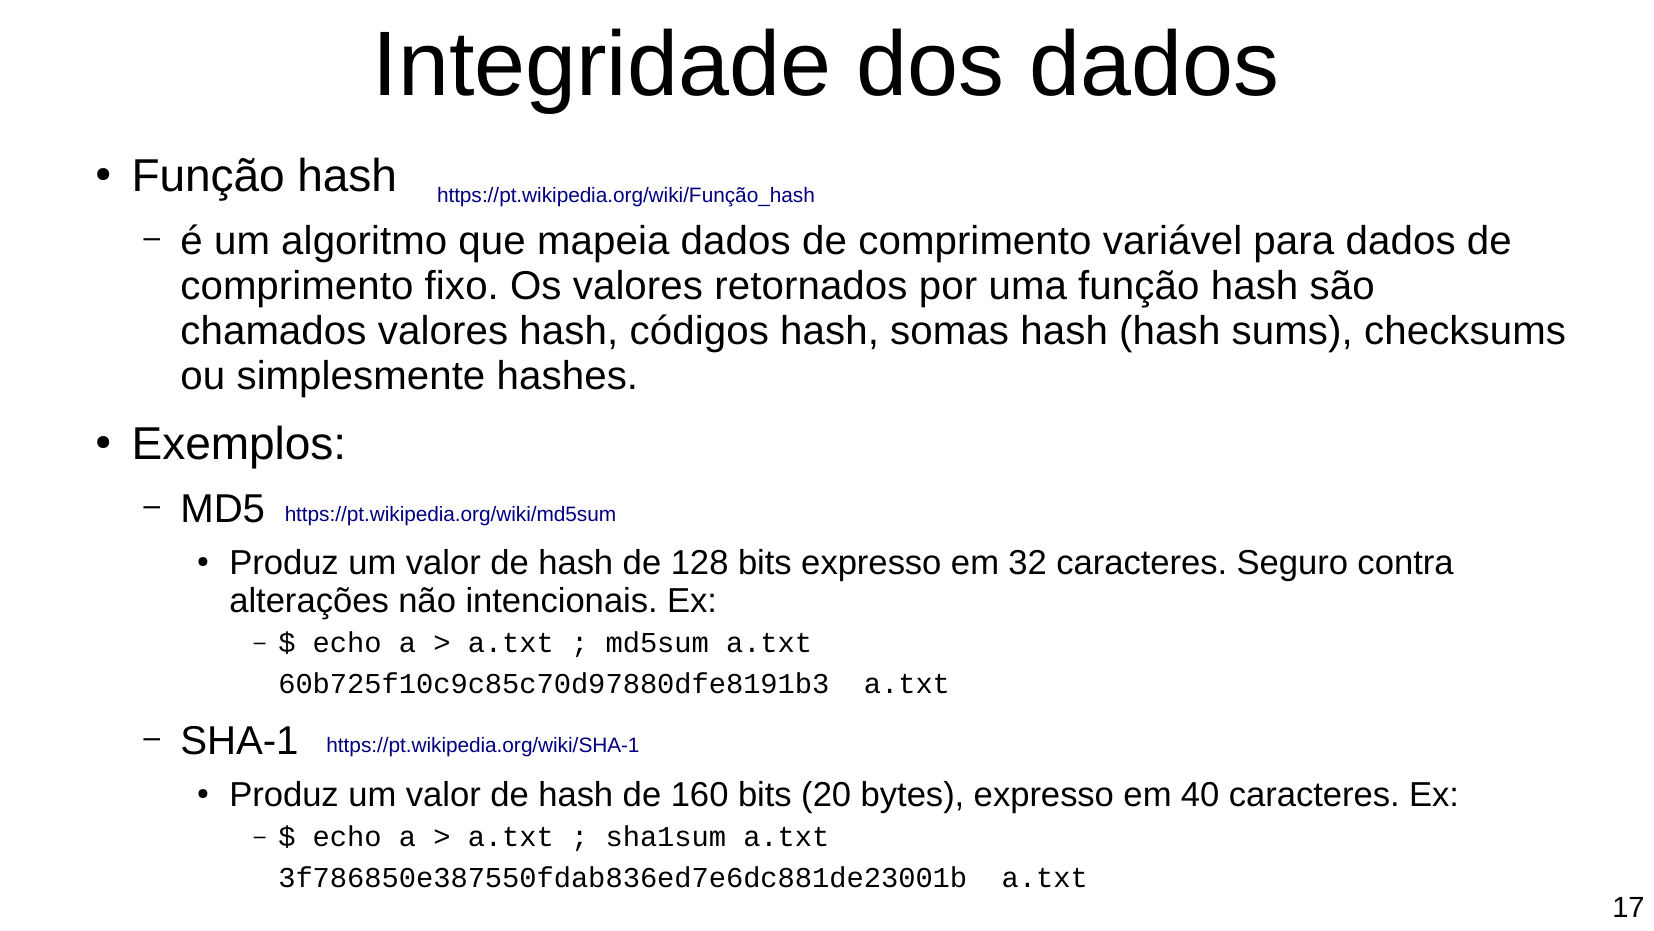

# Integridade dos dados
Função hash
é um algoritmo que mapeia dados de comprimento variável para dados de comprimento fixo. Os valores retornados por uma função hash são chamados valores hash, códigos hash, somas hash (hash sums), checksums ou simplesmente hashes.
Exemplos:
MD5
Produz um valor de hash de 128 bits expresso em 32 caracteres. Seguro contra alterações não intencionais. Ex:
$ echo a > a.txt ; md5sum a.txt
60b725f10c9c85c70d97880dfe8191b3 a.txt
SHA-1
Produz um valor de hash de 160 bits (20 bytes), expresso em 40 caracteres. Ex:
$ echo a > a.txt ; sha1sum a.txt
3f786850e387550fdab836ed7e6dc881de23001b a.txt
https://pt.wikipedia.org/wiki/Função_hash
https://pt.wikipedia.org/wiki/md5sum
https://pt.wikipedia.org/wiki/SHA-1